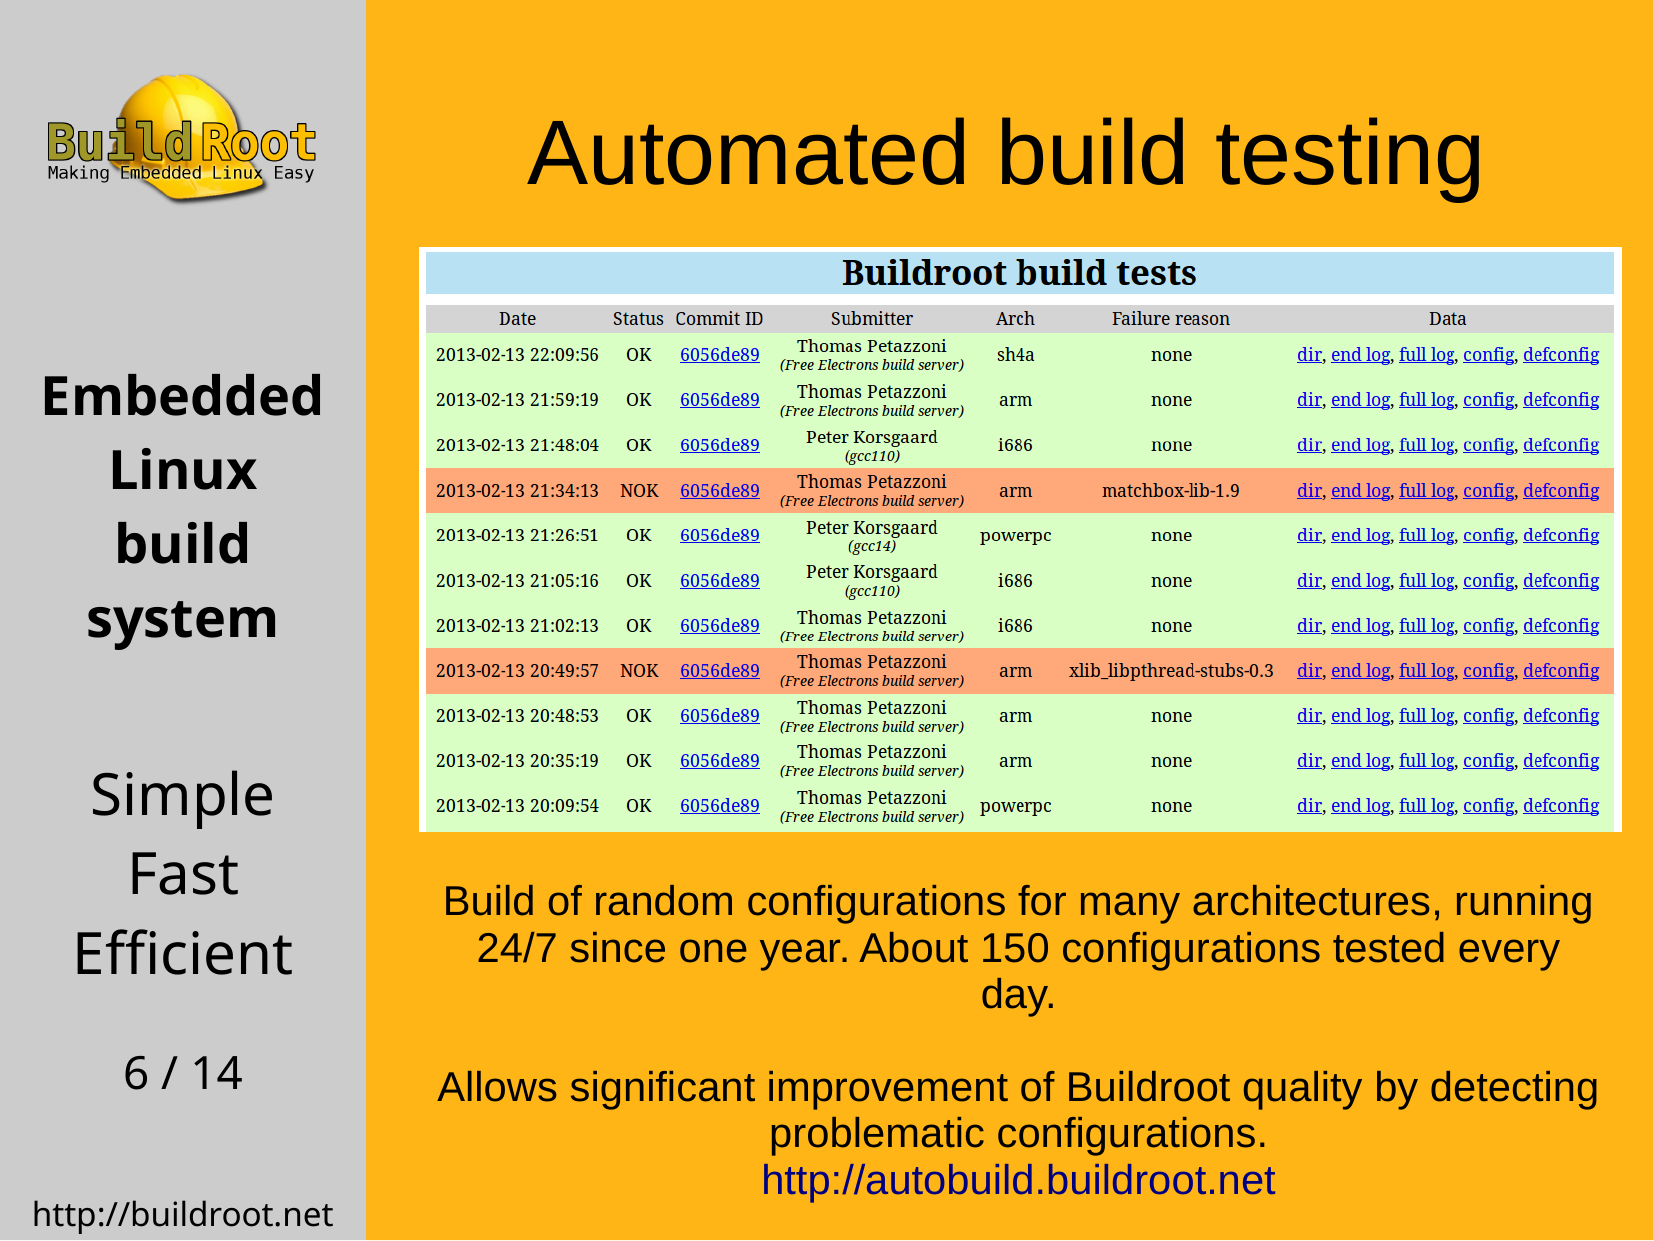

# Automated build testing
Build of random configurations for many architectures, running 24/7 since one year. About 150 configurations tested every day.
Allows significant improvement of Buildroot quality by detecting problematic configurations.
http://autobuild.buildroot.net